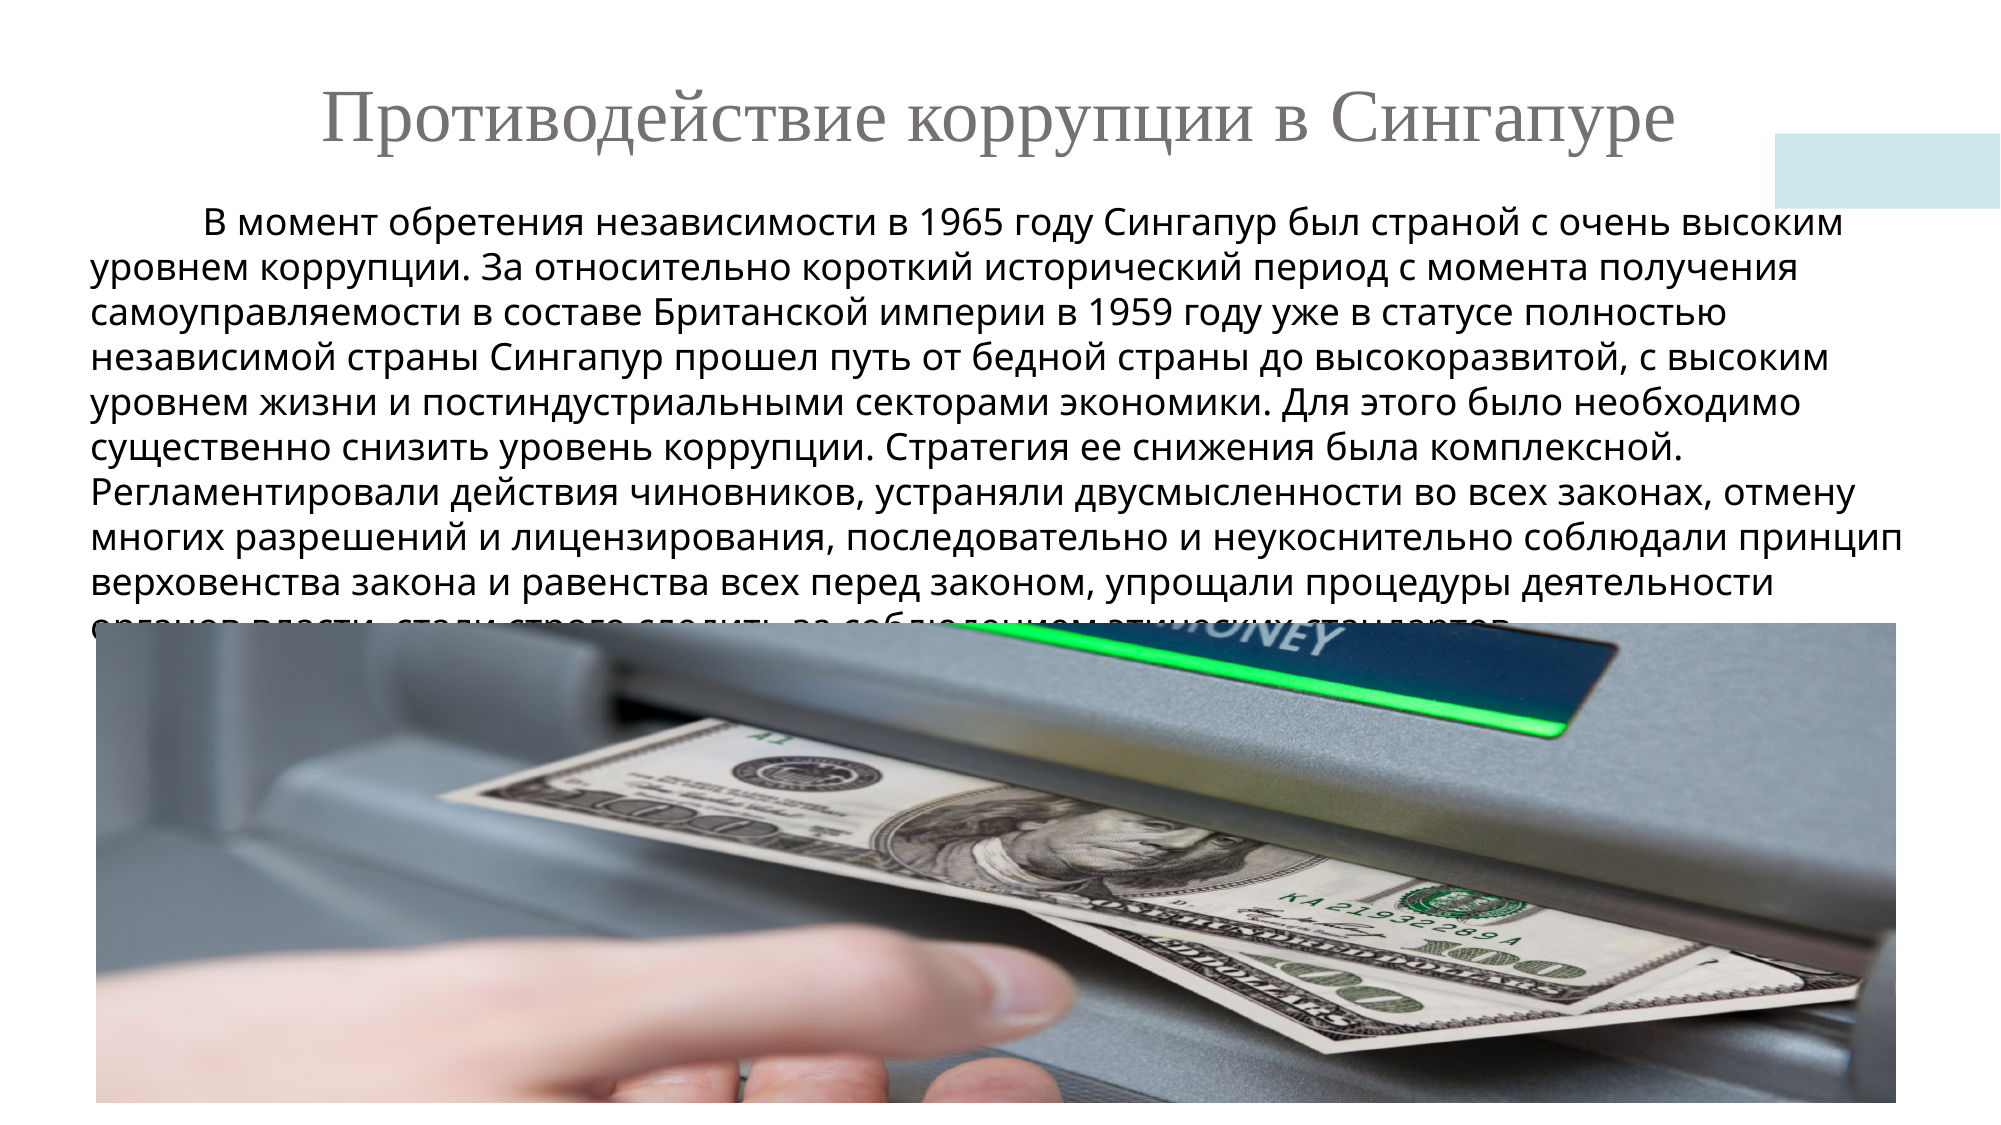

# Противодействие коррупции в Сингапуре
В момент обретения независимости в 1965 году Сингапур был страной с очень высоким уровнем коррупции. За относительно короткий исторический период с момента получения самоуправляемости в составе Британской империи в 1959 году уже в статусе полностью независимой страны Сингапур прошел путь от бедной страны до высокоразвитой, с высоким уровнем жизни и постиндустриальными секторами экономики. Для этого было необходимо существенно снизить уровень коррупции. Стратегия ее снижения была комплексной. Регламентировали действия чиновников, устраняли двусмысленности во всех законах, отмену многих разрешений и лицензирования, последовательно и неукоснительно соблюдали принцип верховенства закона и равенства всех перед законом, упрощали процедуры деятельности органов власти, стали строго следить за соблюдением этических стандартов.
Заголовок презентации